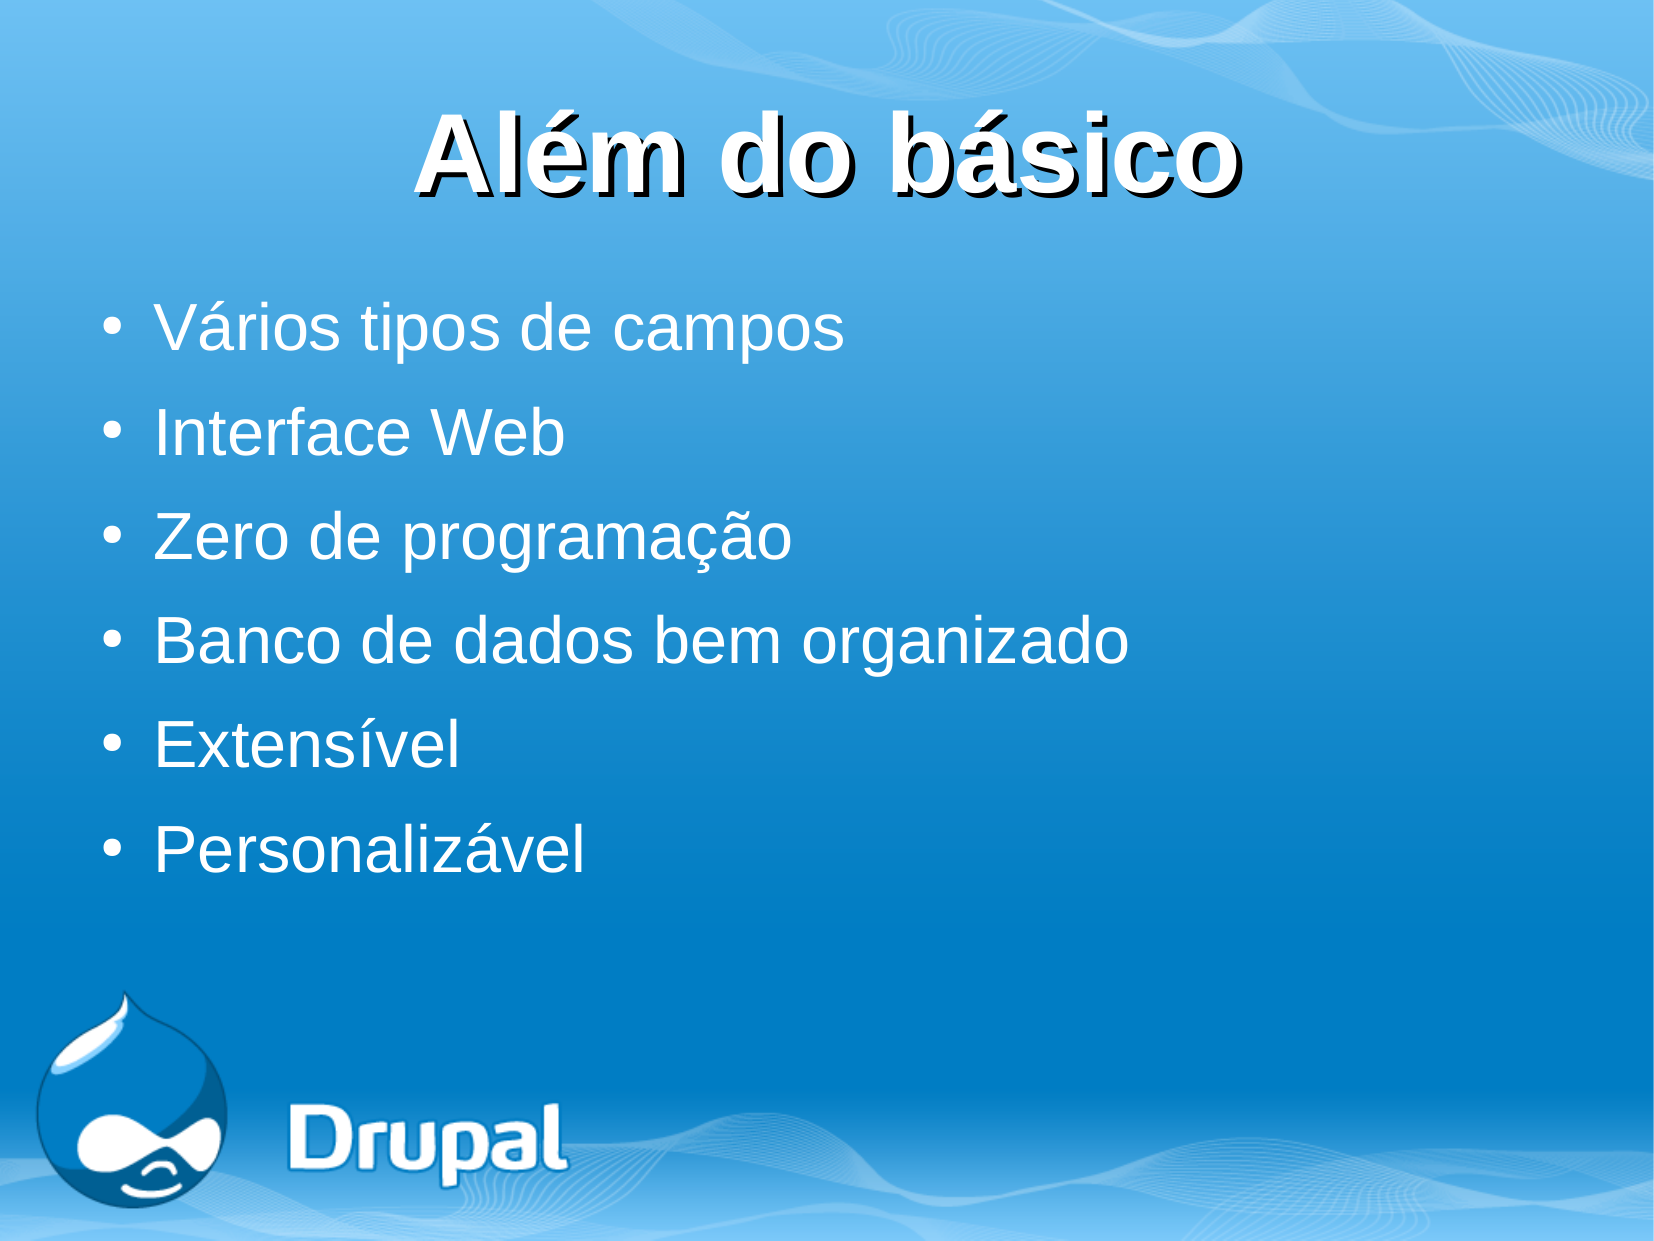

# Além do básico
Vários tipos de campos
Interface Web
Zero de programação
Banco de dados bem organizado
Extensível
Personalizável